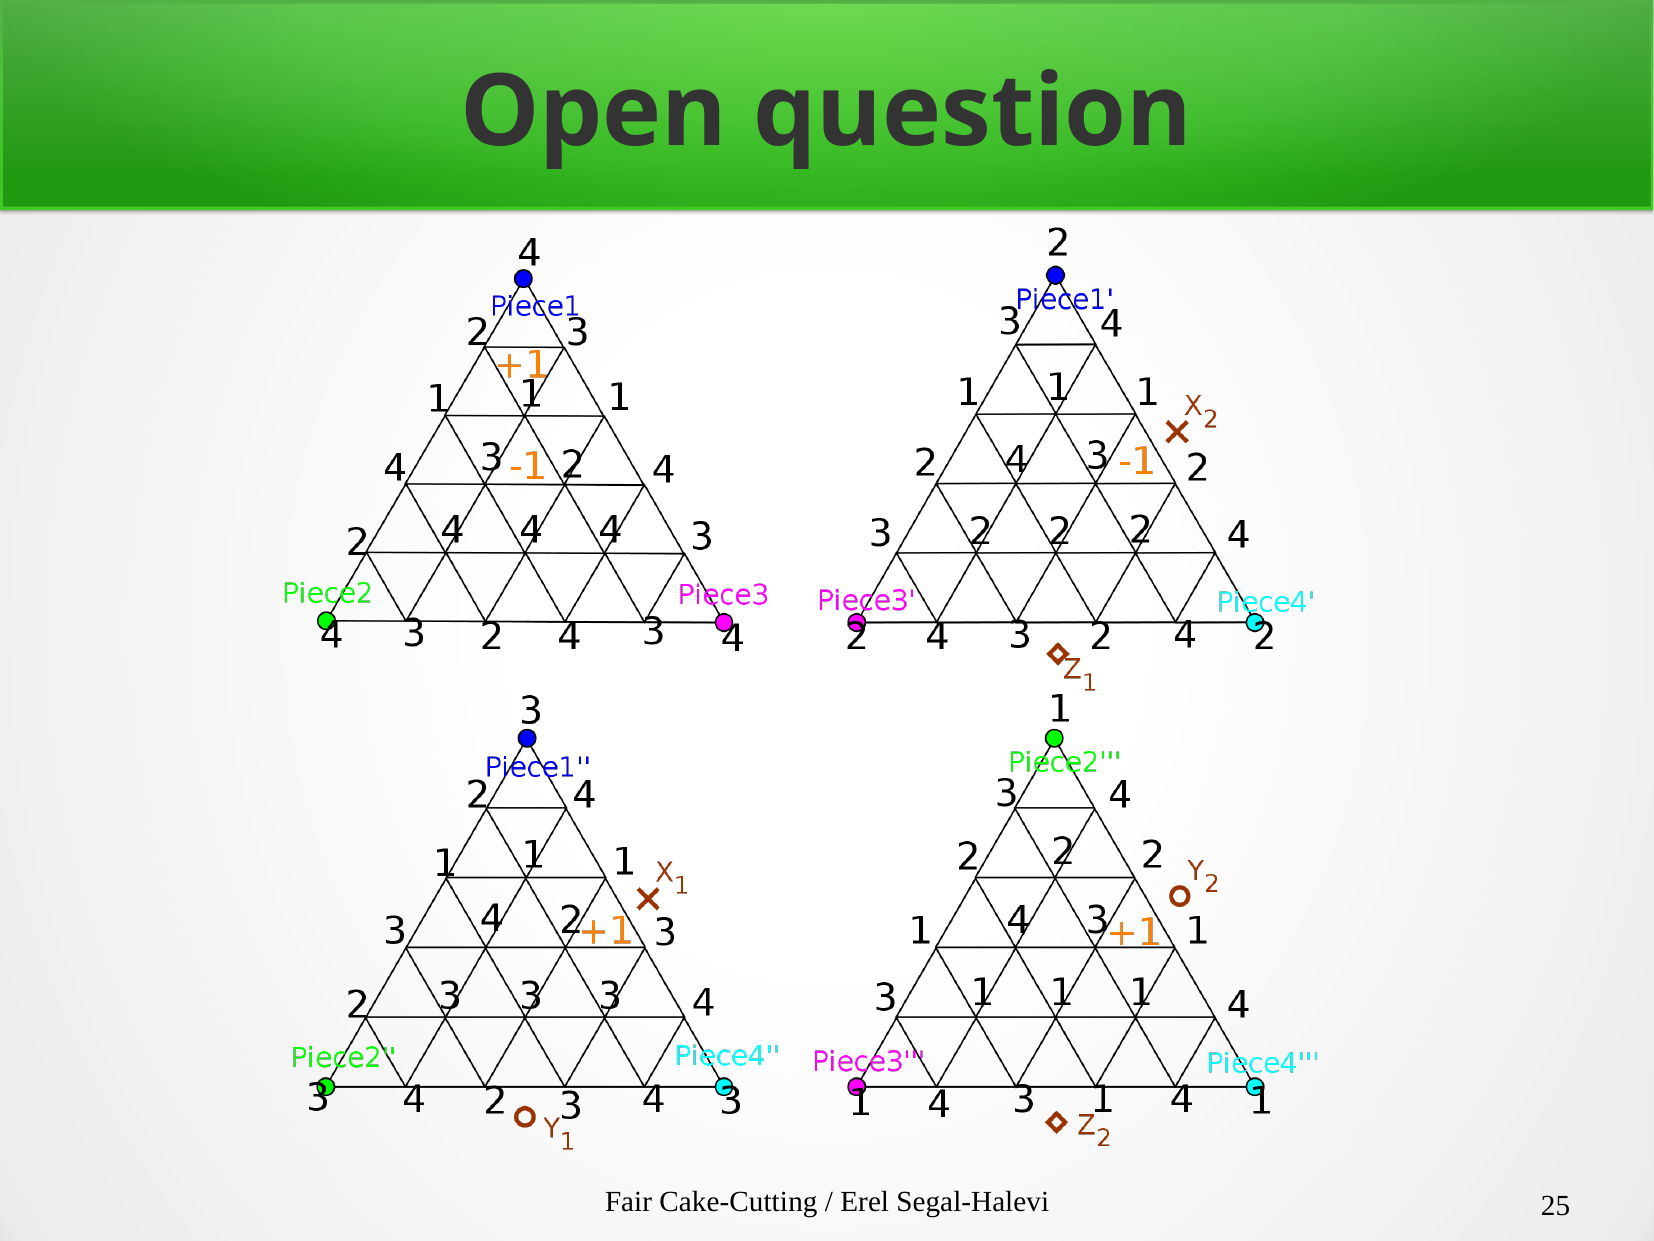

# Open question
Fair Cake-Cutting / Erel Segal-Halevi
25